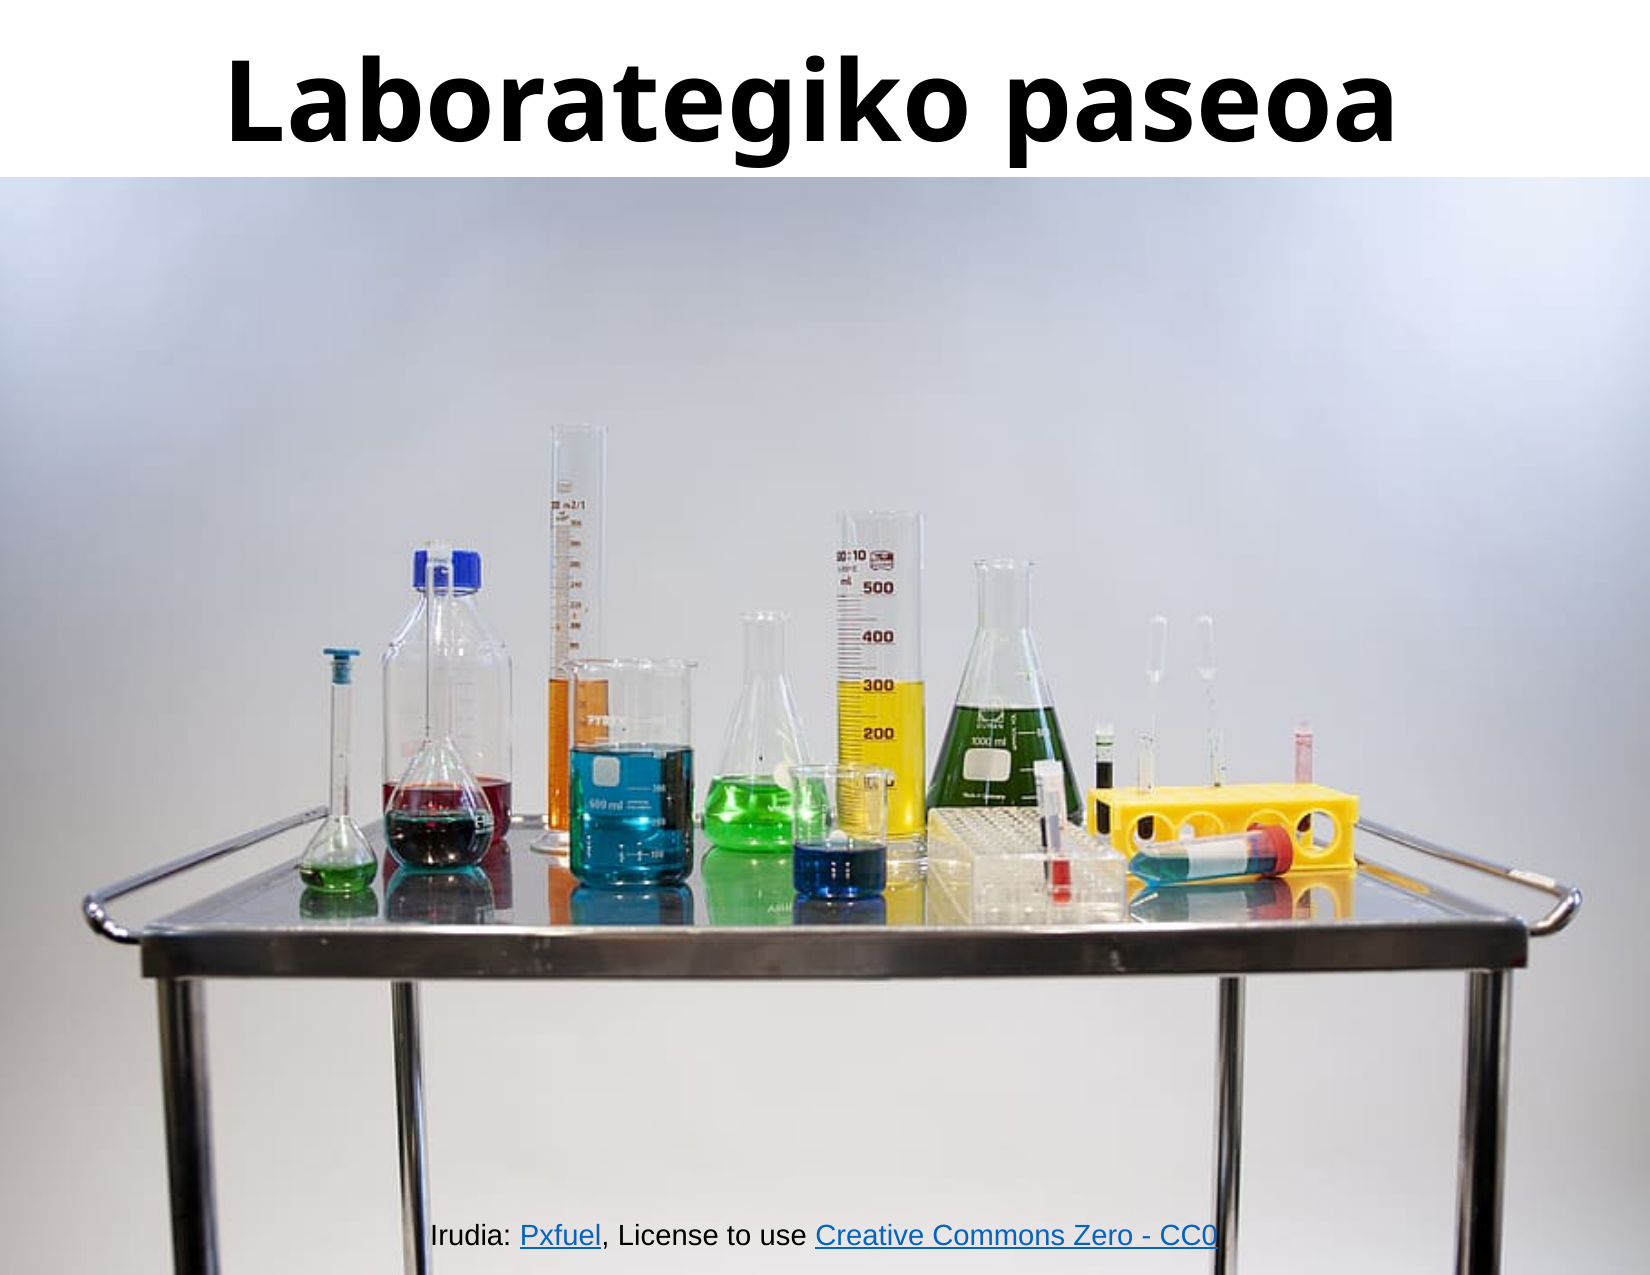

# Laborategiko paseoa
Irudia: Pxfuel, License to use Creative Commons Zero - CC0